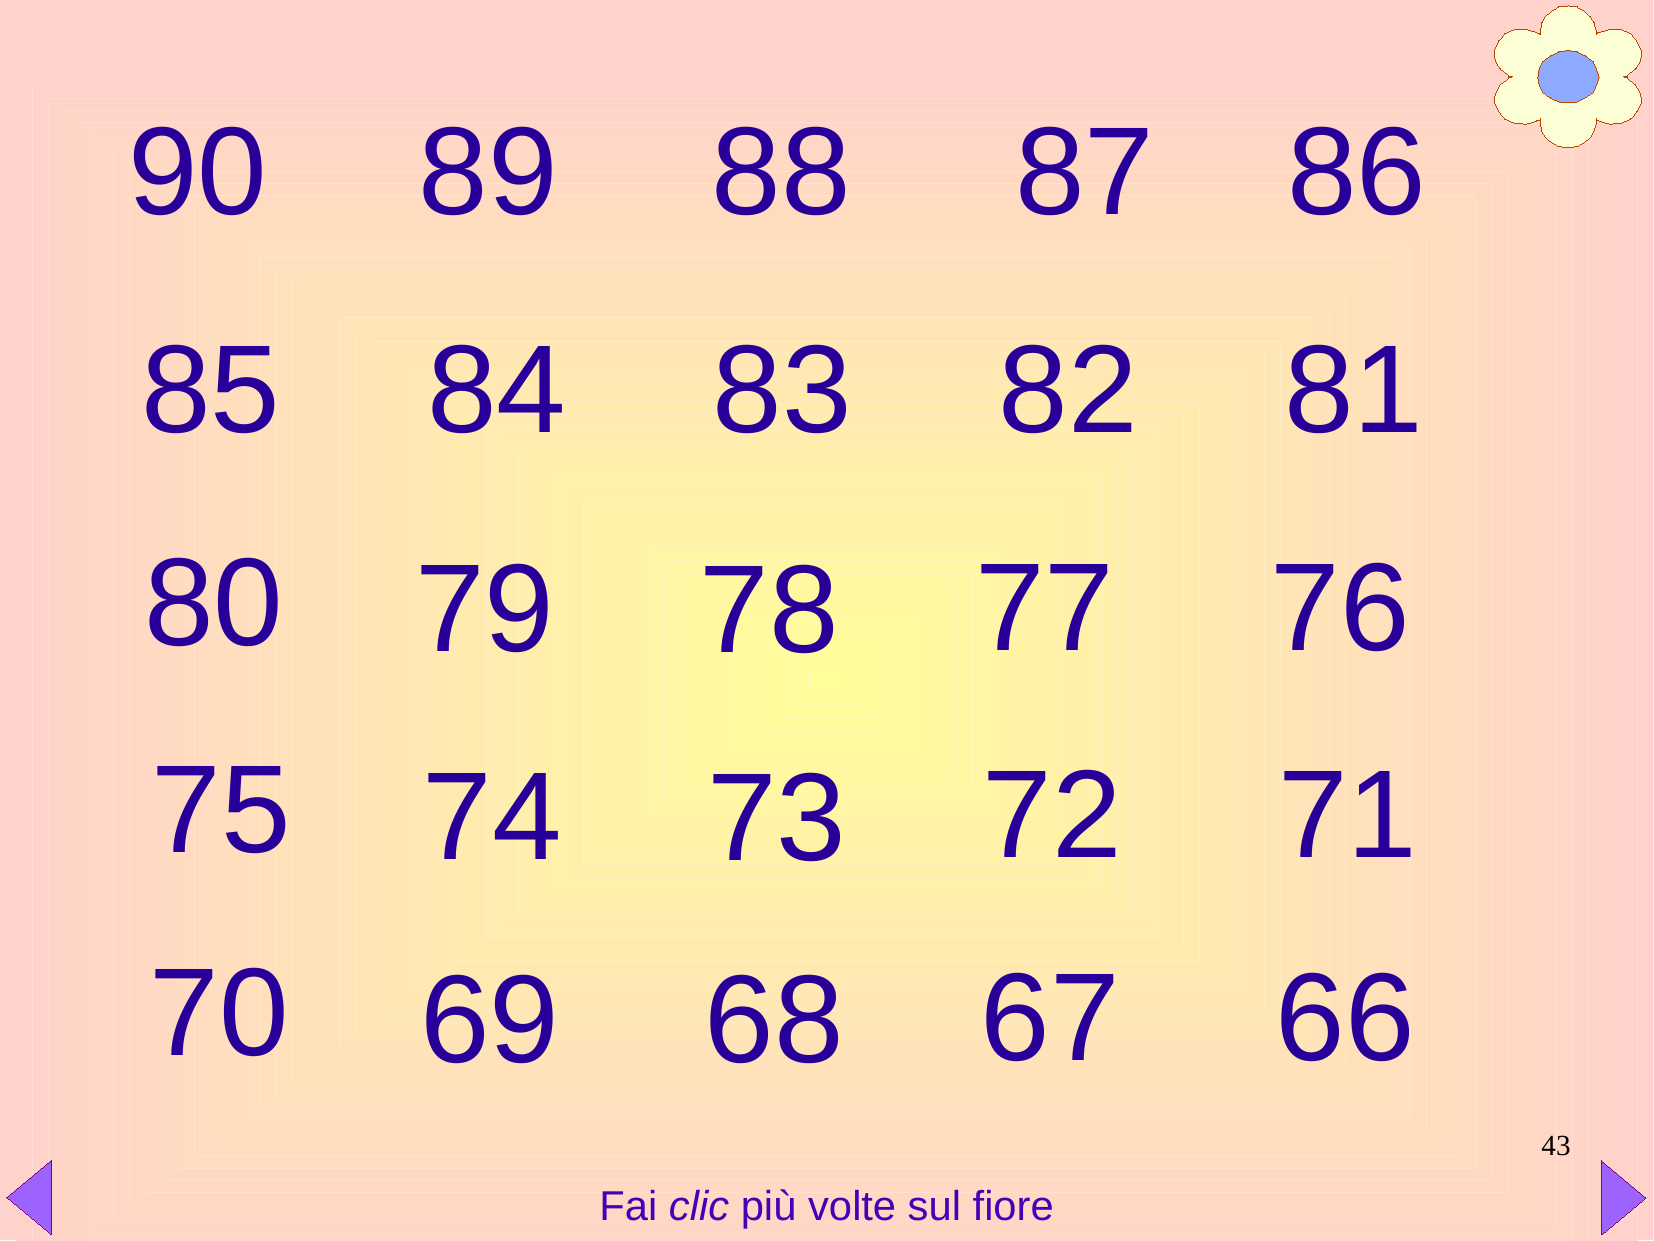

90
89
88
87
86
85
84
83
82
81
80
77
76
79
78
75
72
71
74
73
70
67
66
69
68
43
Fai clic più volte sul fiore